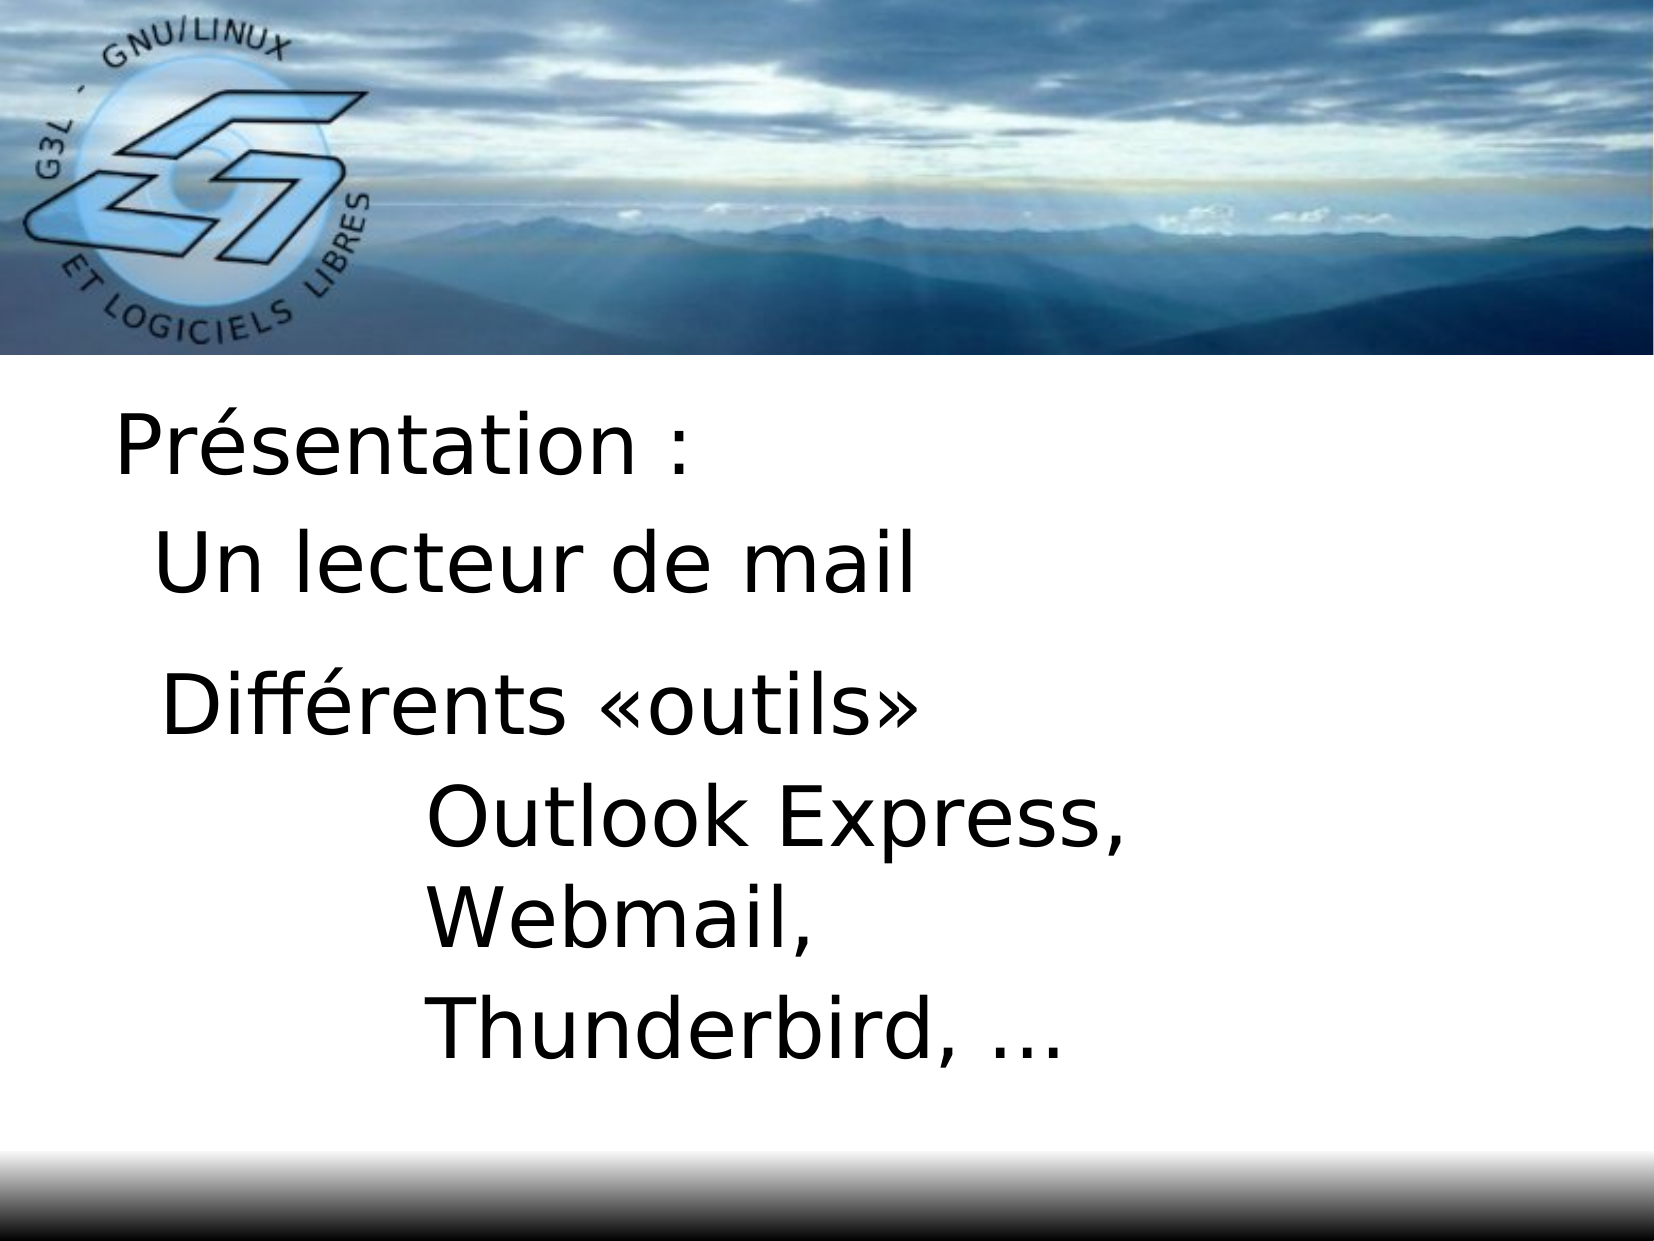

Présentation :
 Un lecteur de mail
 Différents «outils»
 Outlook Express,
 Webmail,
 Thunderbird, ...